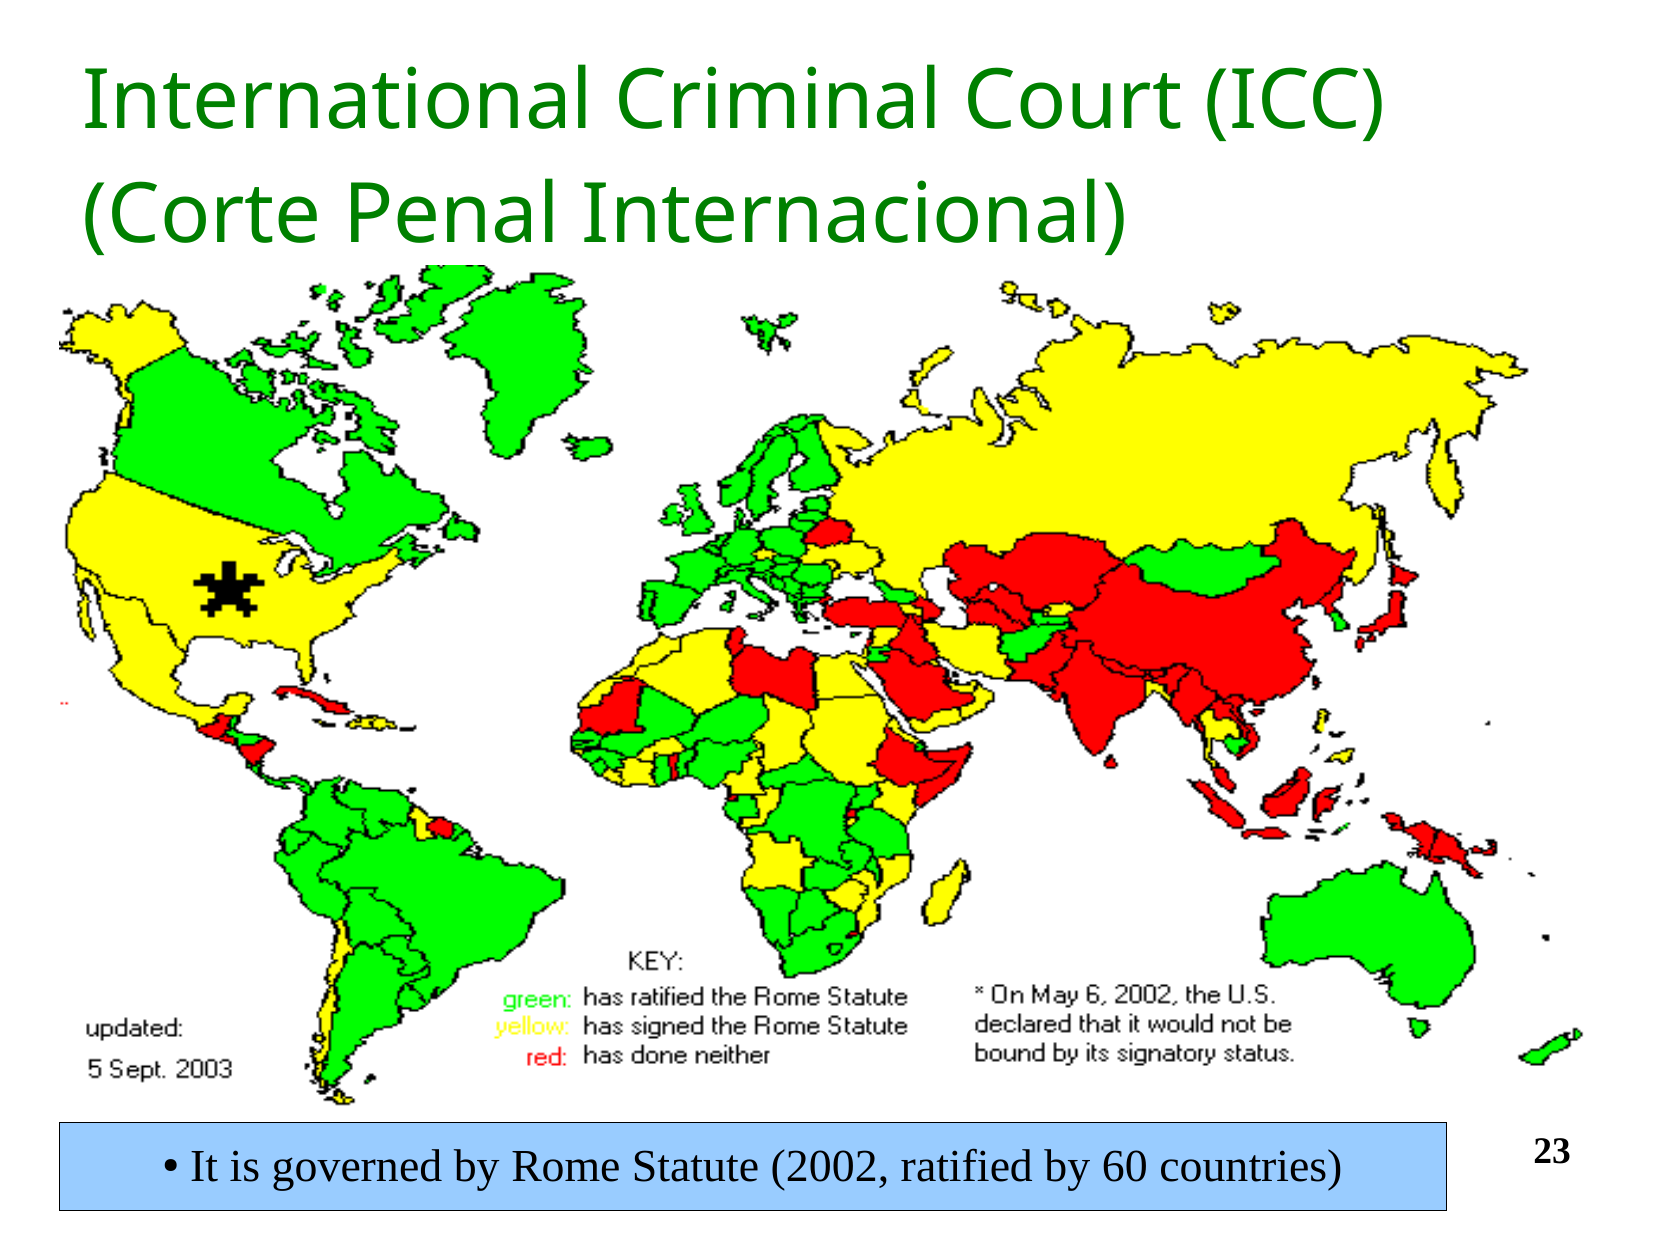

# International Criminal Court (ICC) (Corte Penal Internacional)
 It is governed by Rome Statute (2002, ratified by 60 countries)
23
NEOTRANS